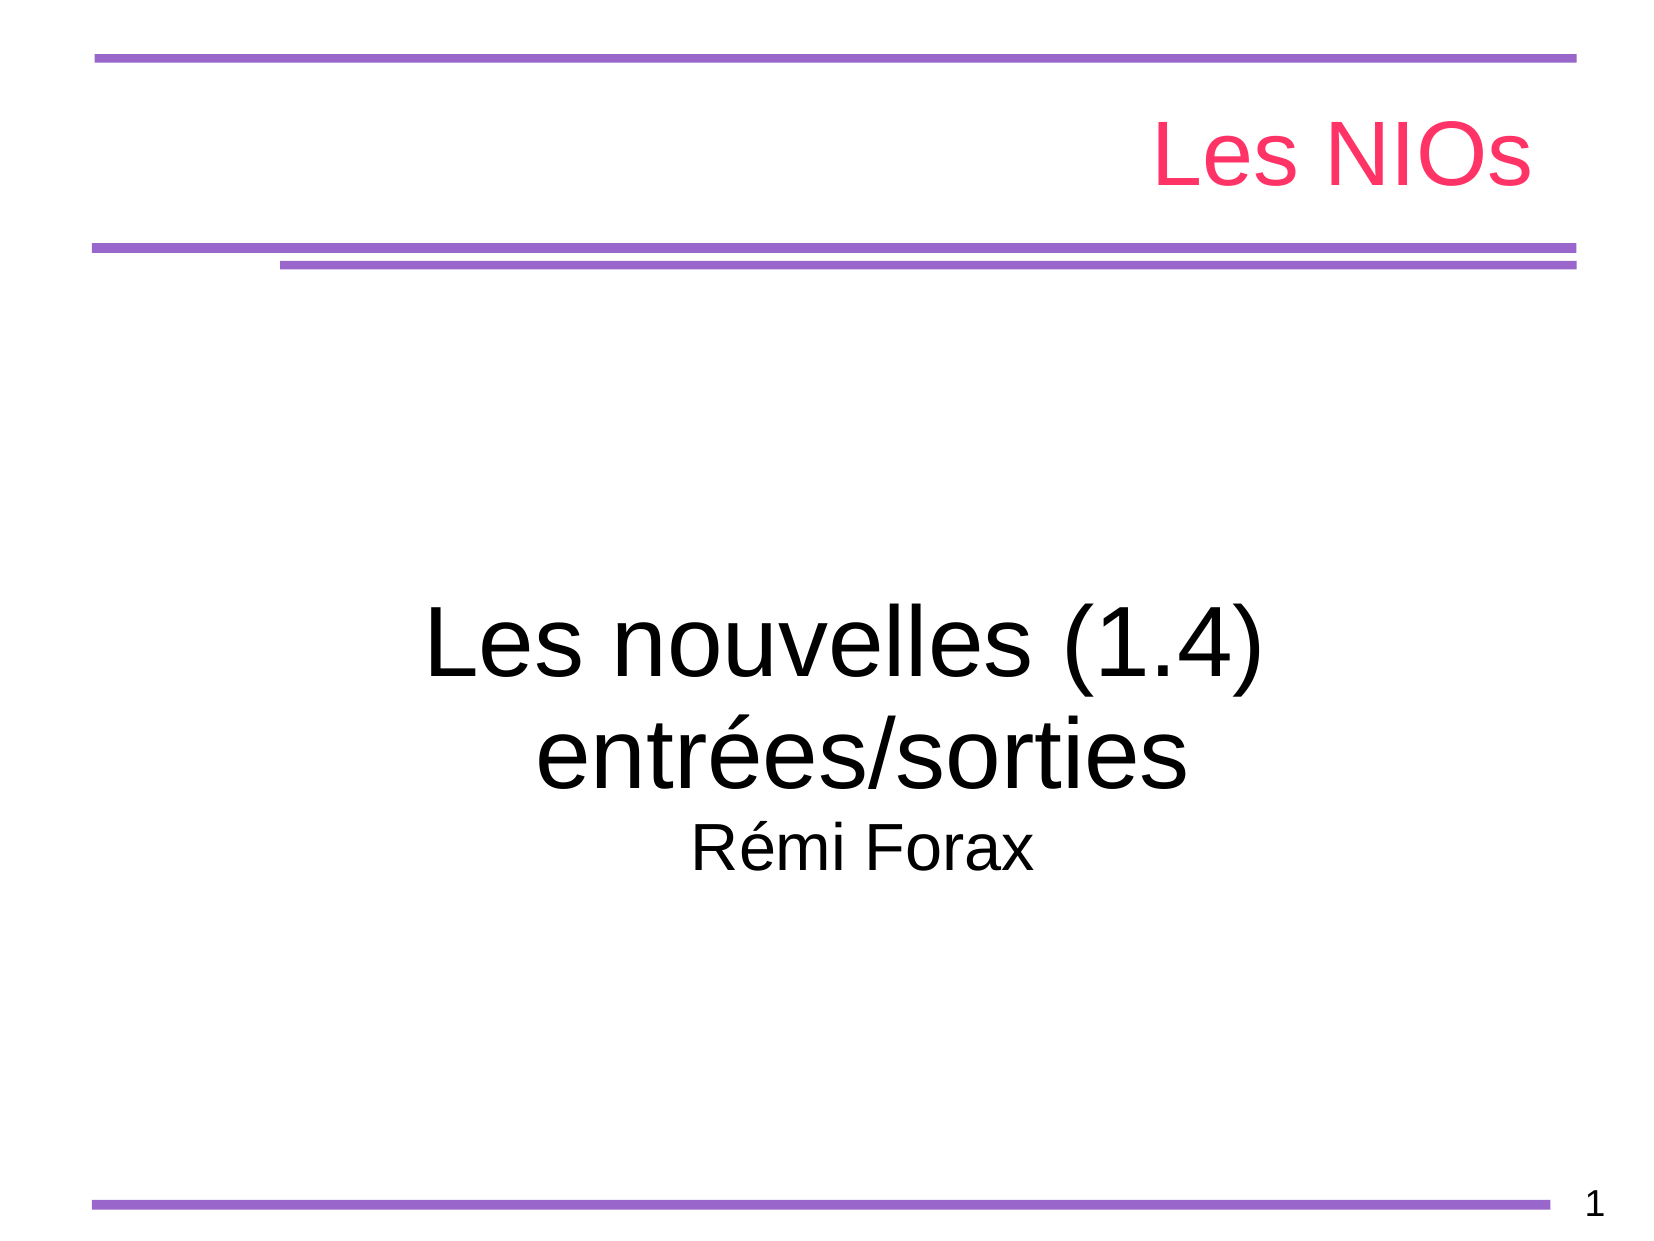

# Les NIOs
Les nouvelles (1.4) entrées/sorties
Rémi Forax